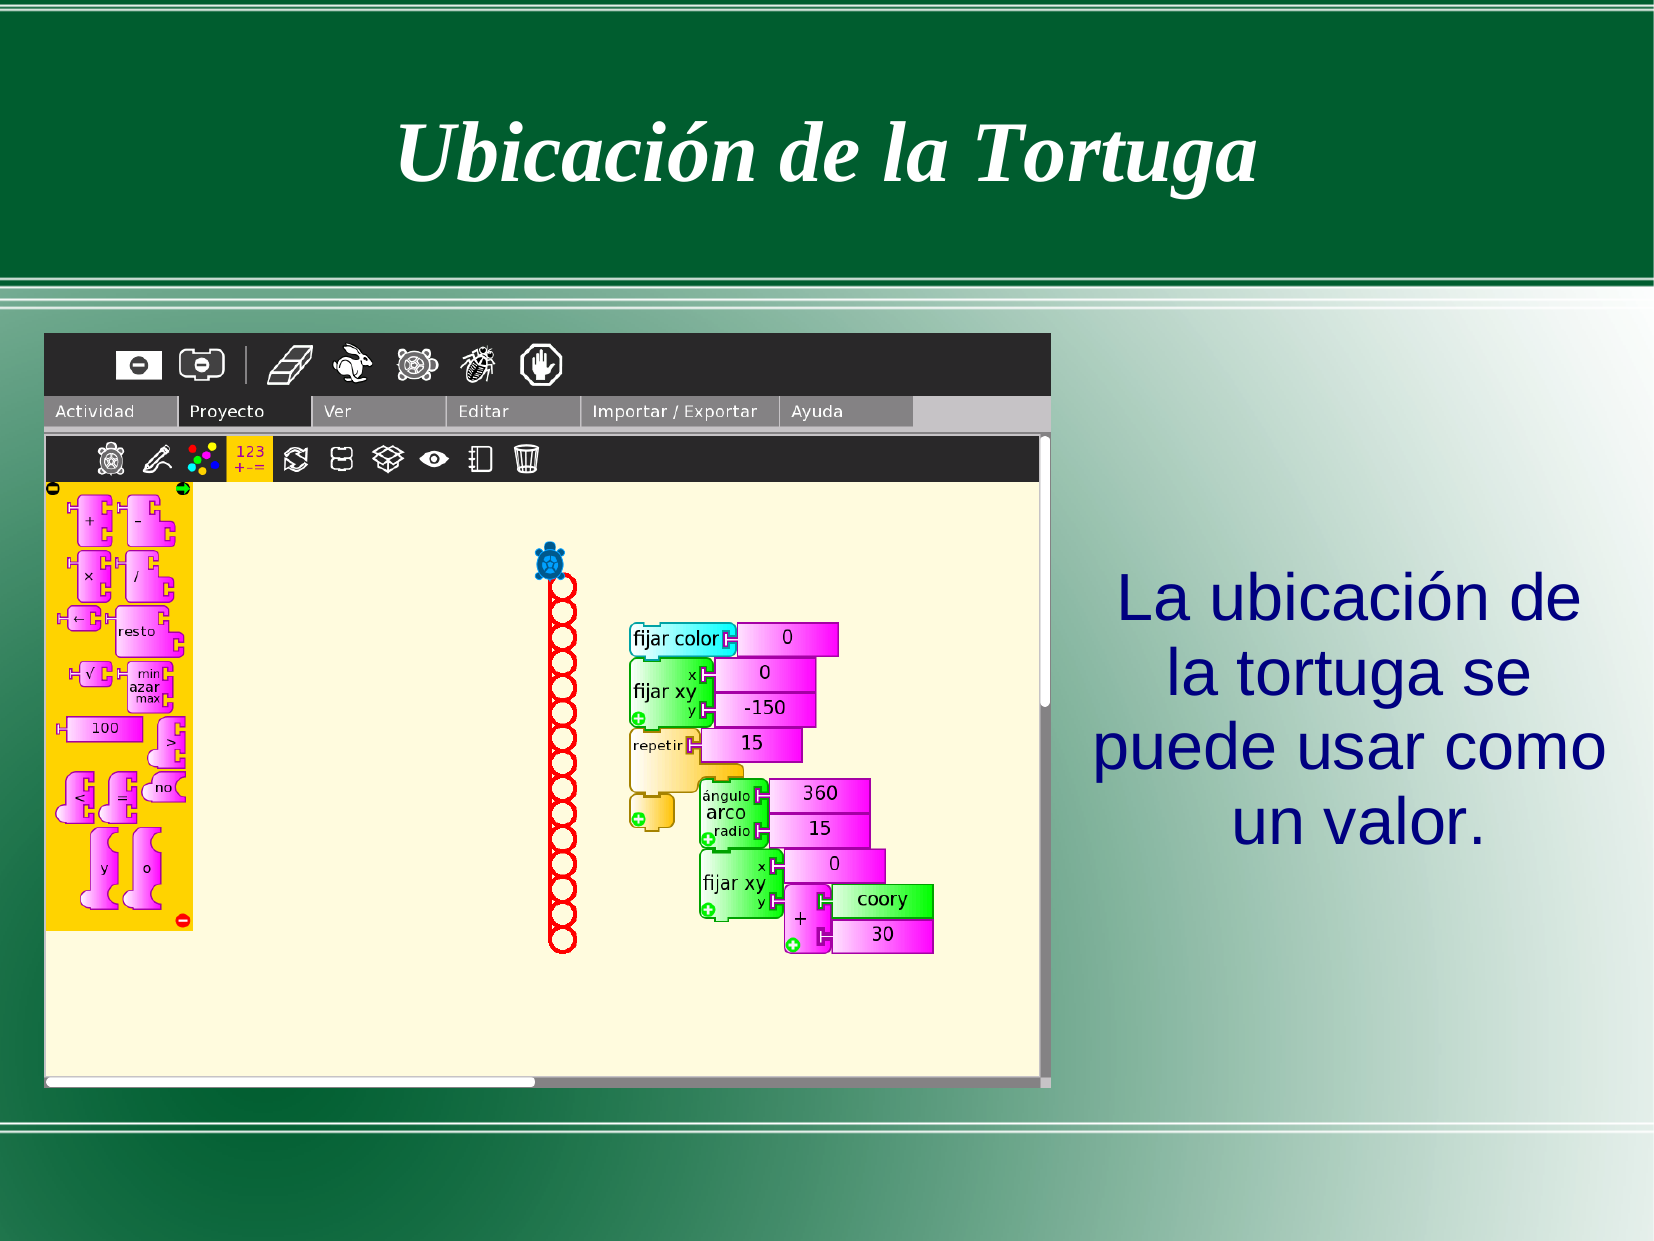

# Ubicación de la Tortuga
La ubicación de la tortuga se puede usar como un valor.